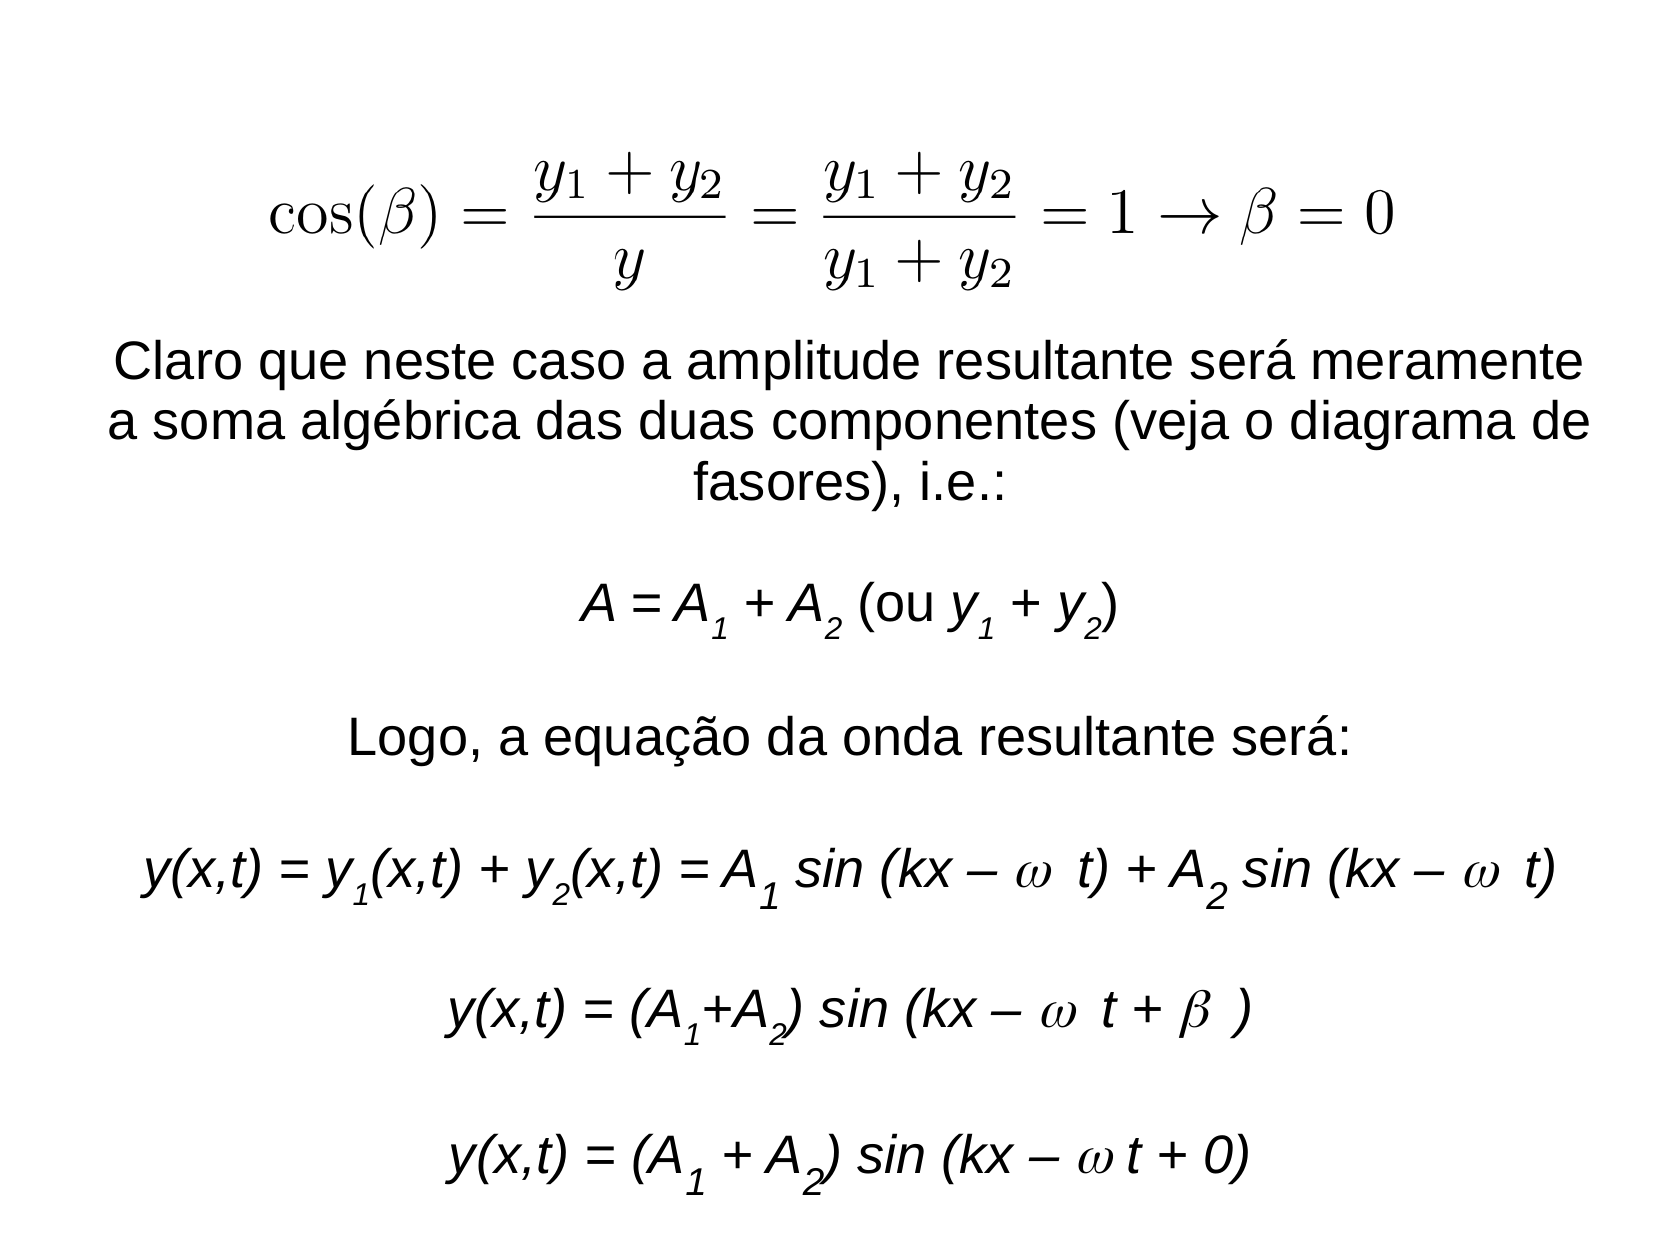

# Claro que neste caso a amplitude resultante será meramente a soma algébrica das duas componentes (veja o diagrama de fasores), i.e.:
A = A1 + A2 (ou y1 + y2)
Logo, a equação da onda resultante será:
y(x,t) = y1(x,t) + y2(x,t) = A1 sin (kx – w t) + A2 sin (kx – w t)
y(x,t) = (A1+A2) sin (kx – w t + b )
y(x,t) = (A1 + A2) sin (kx – w t + 0)